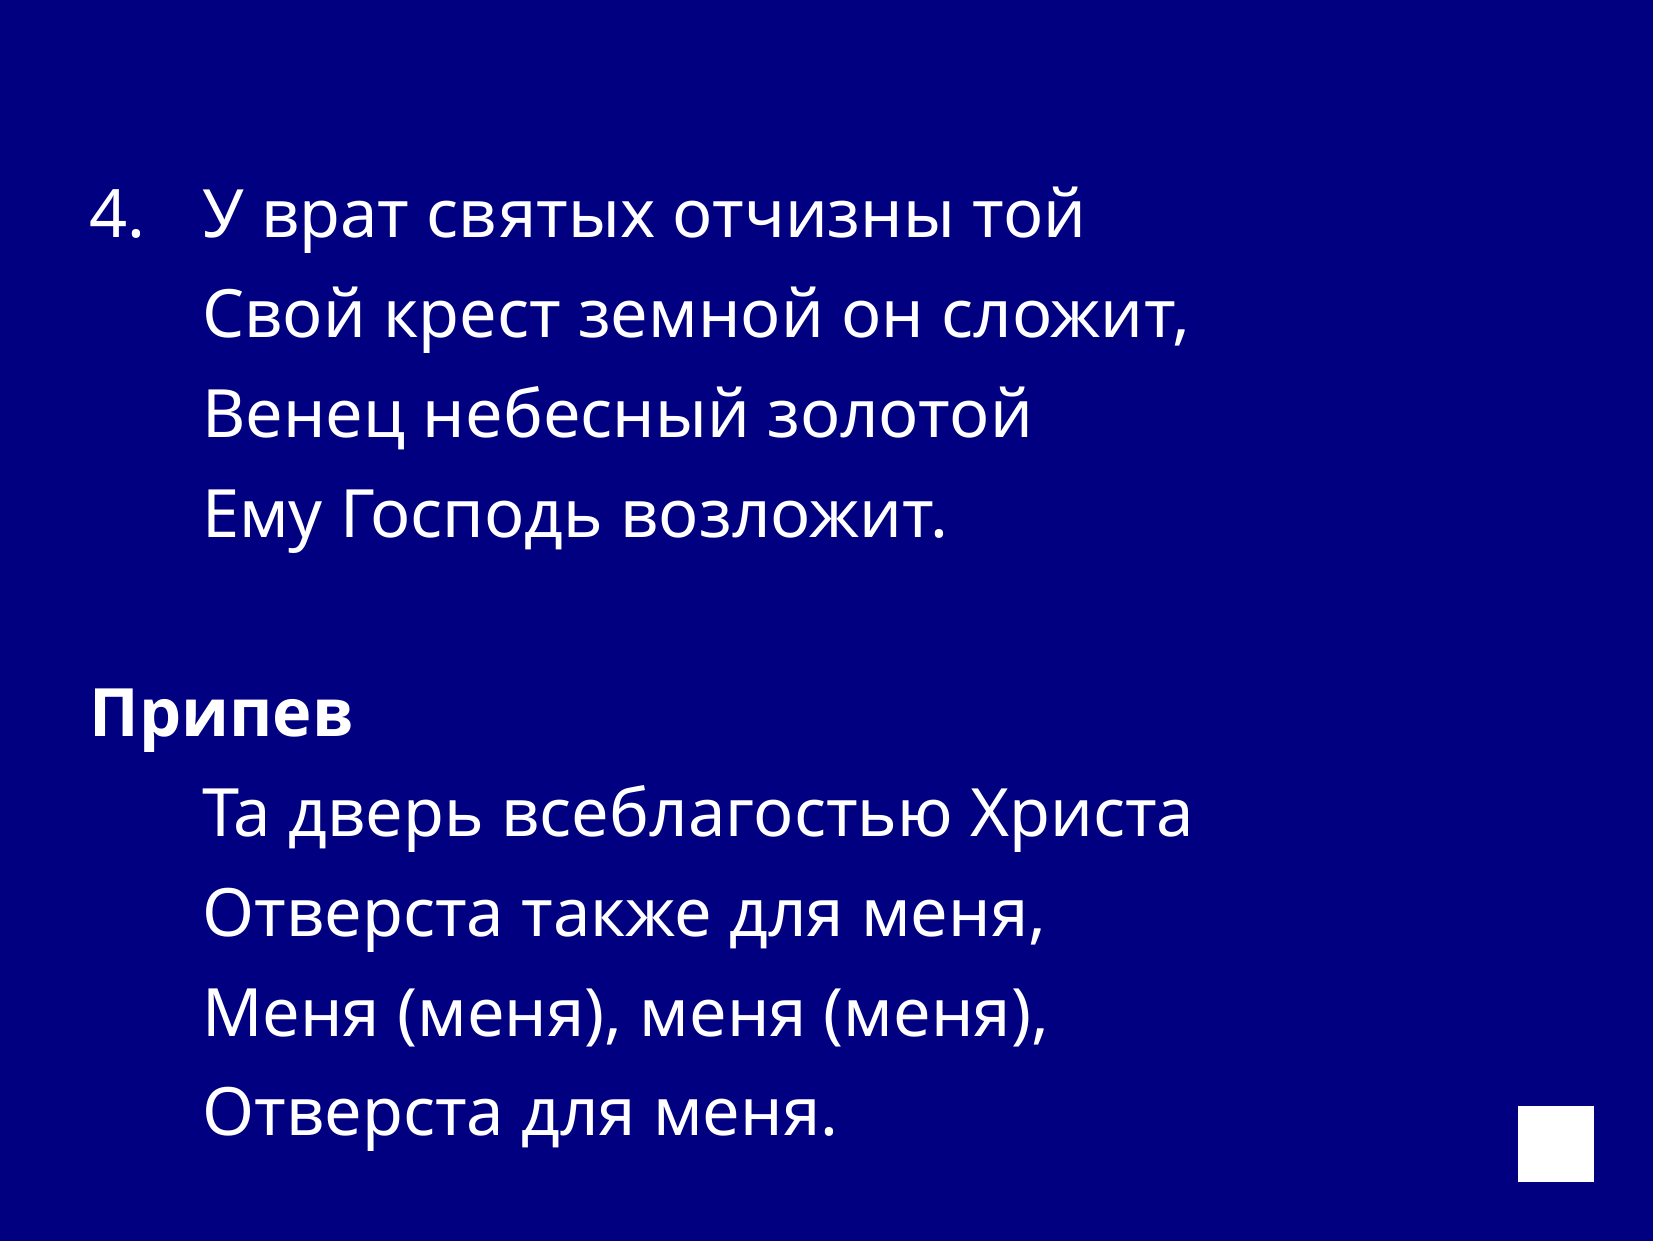

4.	У врат святых отчизны той
	Свой крест земной он сложит,
	Венец небесный золотой
	Ему Господь возложит.
Припев
	Та дверь всеблагостью Христа
	Отверста также для меня,
	Меня (меня), меня (меня),
	Отверста для меня.